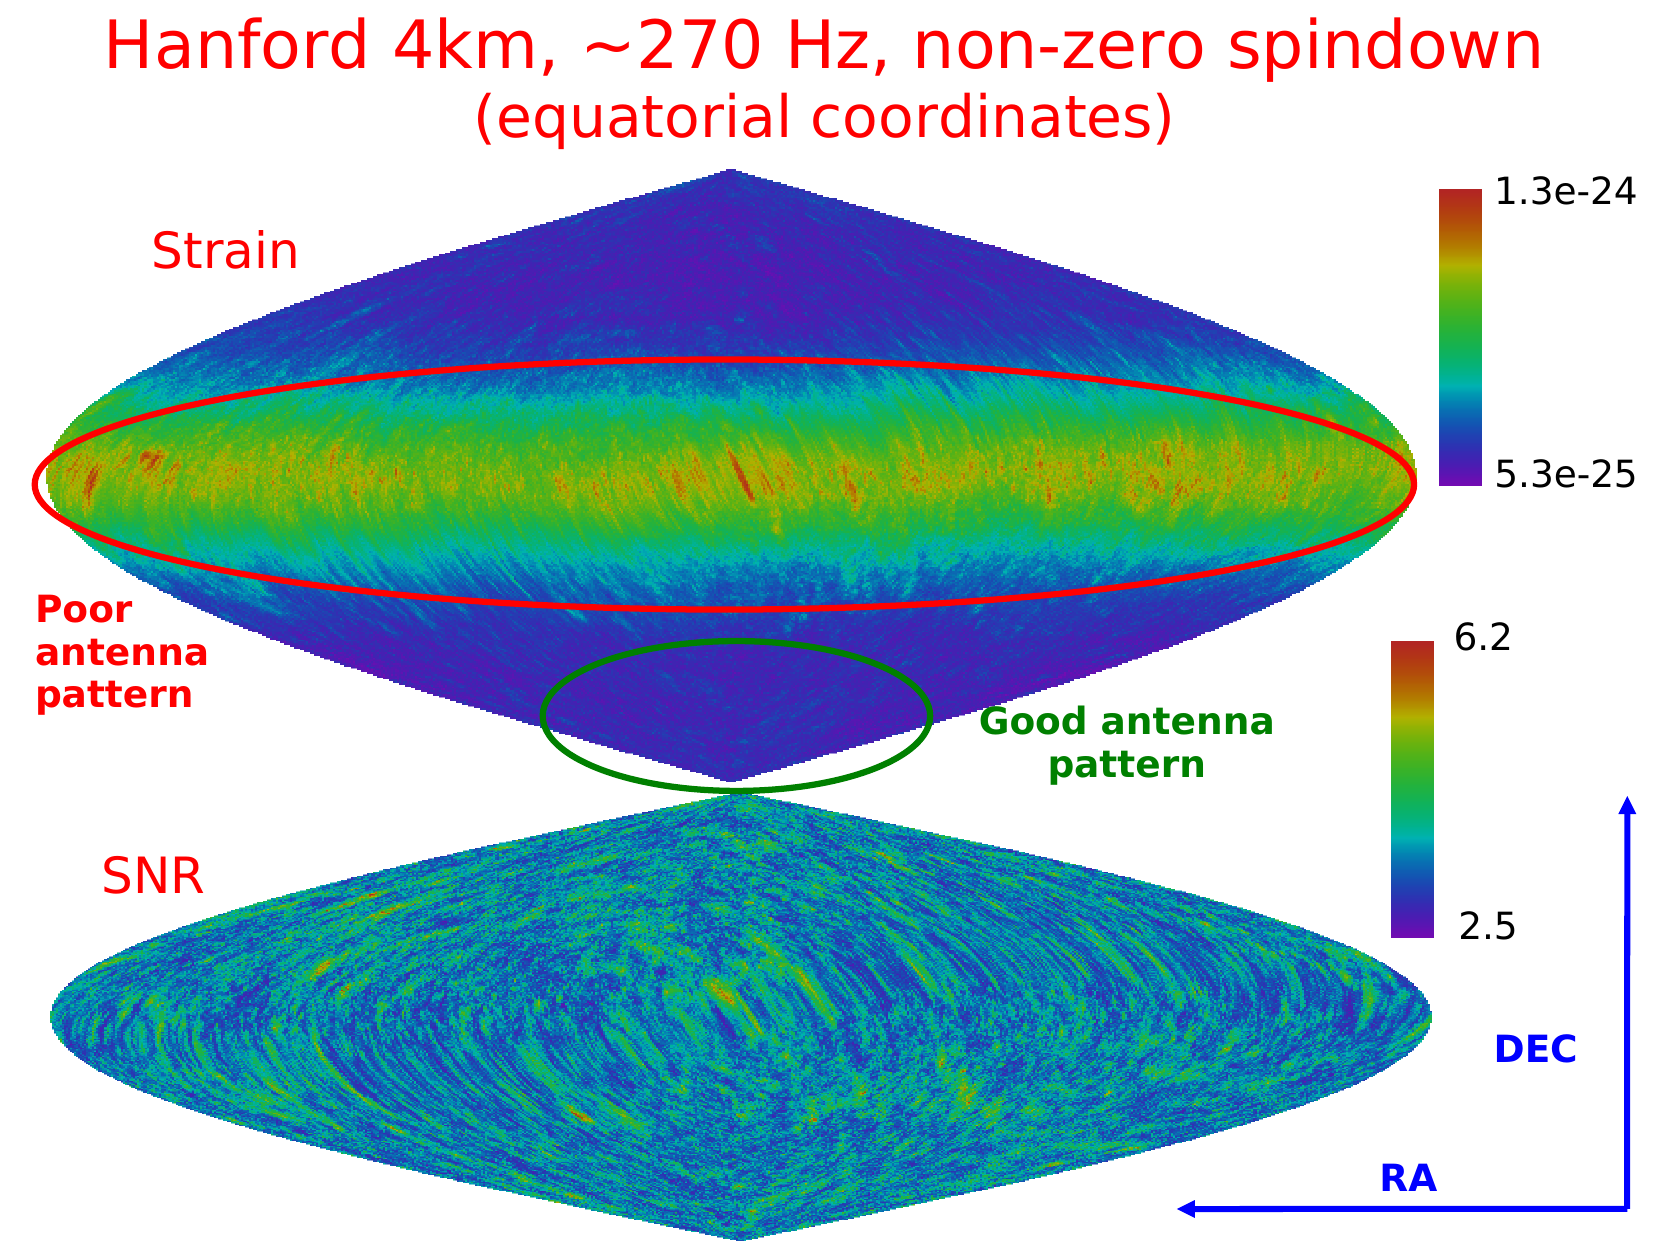

# Hanford 4km, ~270 Hz, non-zero spindown (equatorial coordinates)
1.3e-24
Strain
5.3e-25
Poor antenna pattern
6.2
Good antenna pattern
SNR
 2.5
DEC
RA